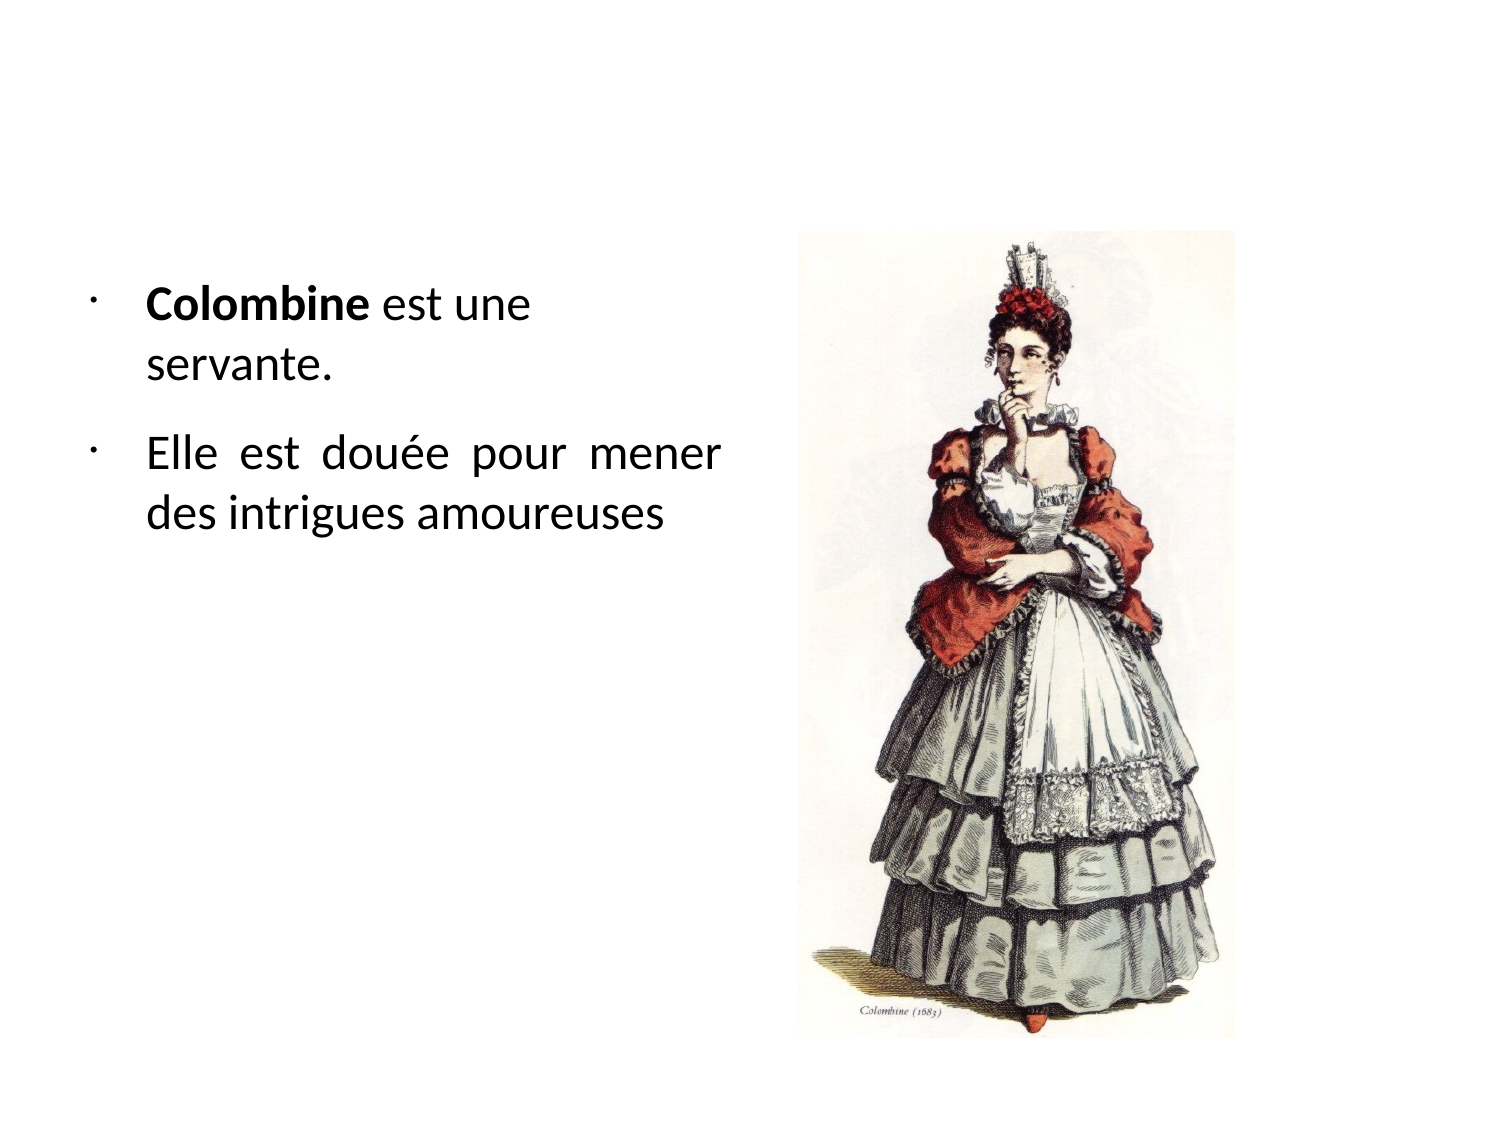

# Colombine est une servante.
Elle est douée pour mener des intrigues amoureuses